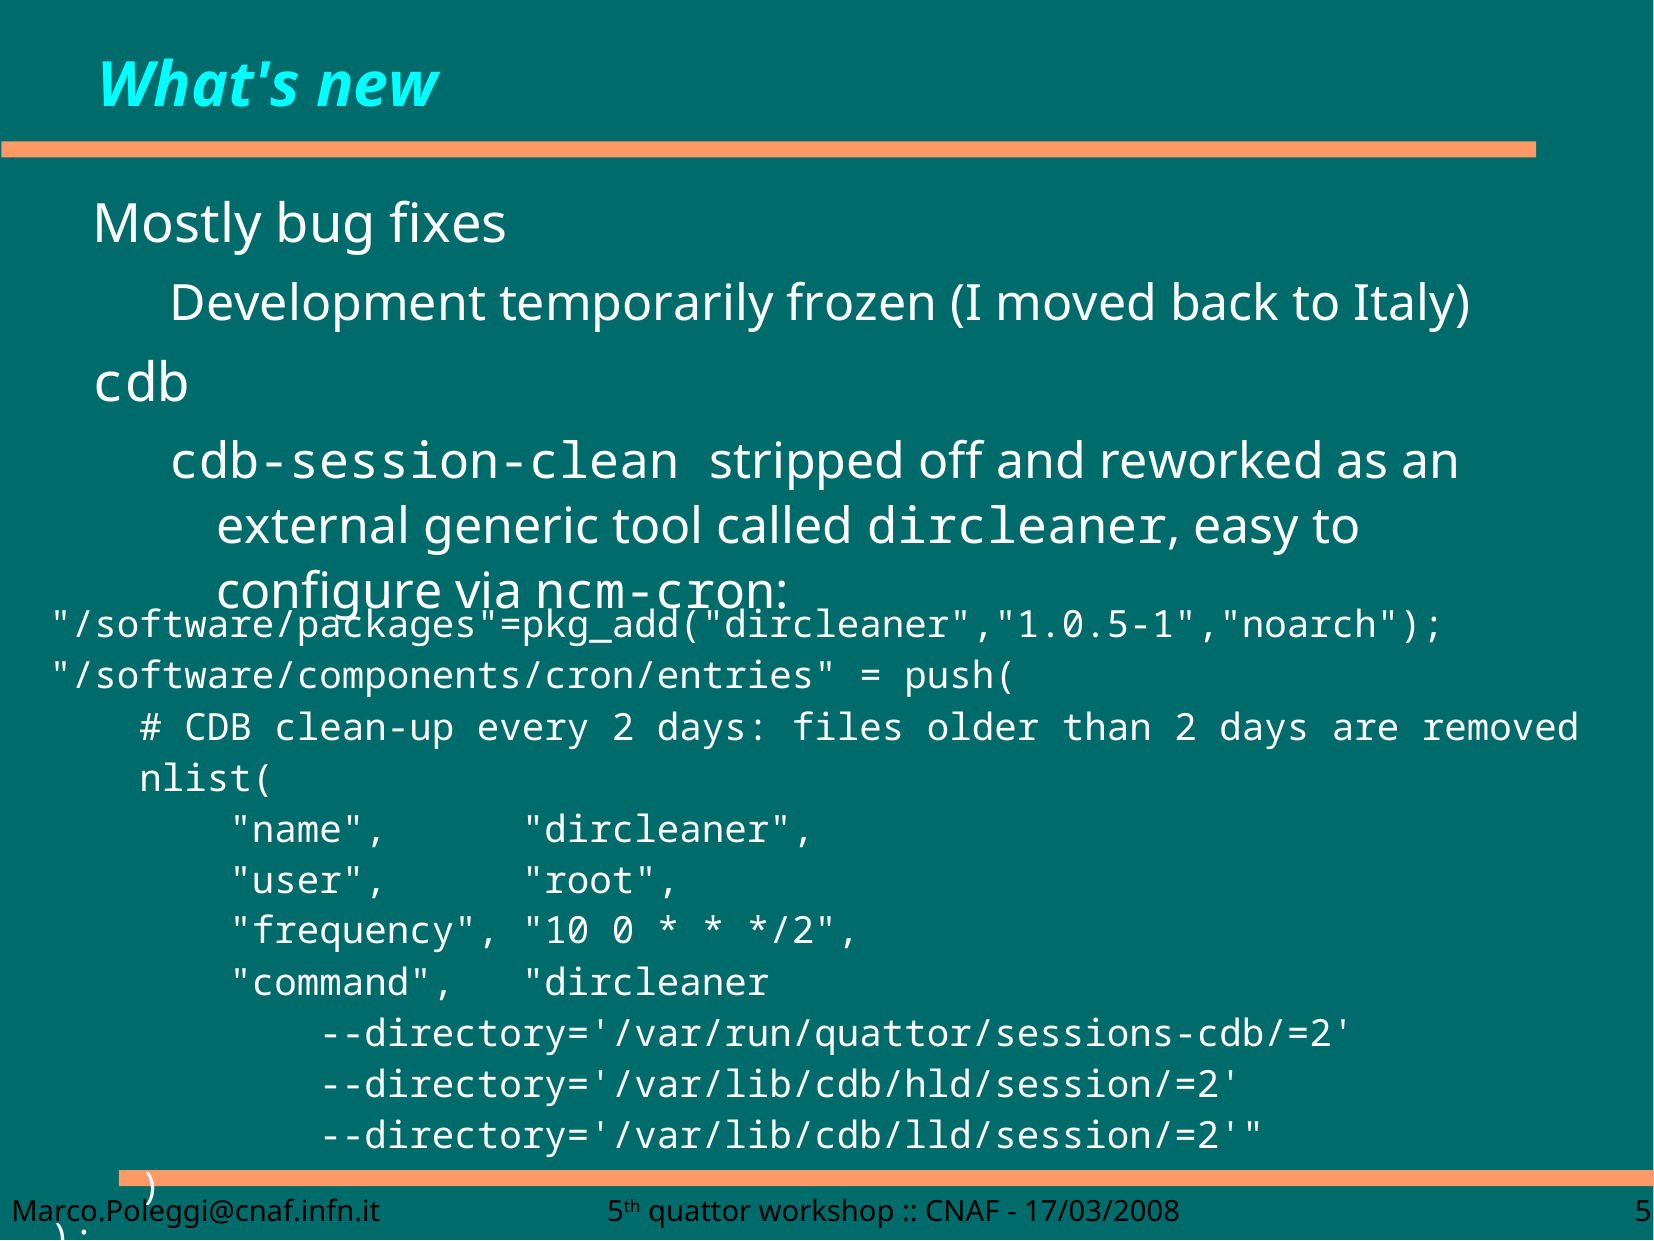

# What's new
Mostly bug fixes
Development temporarily frozen (I moved back to Italy)
cdb
cdb-session-clean stripped off and reworked as an external generic tool called dircleaner, easy to configure via ncm-cron:
"/software/packages"=pkg_add("dircleaner","1.0.5-1","noarch");
"/software/components/cron/entries" = push(
 # CDB clean-up every 2 days: files older than 2 days are removed
 nlist(
 "name", "dircleaner",
 "user", "root",
 "frequency", "10 0 * * */2",
 "command", "dircleaner
 --directory='/var/run/quattor/sessions-cdb/=2'
 --directory='/var/lib/cdb/hld/session/=2'
 --directory='/var/lib/cdb/lld/session/=2'"
 )
);